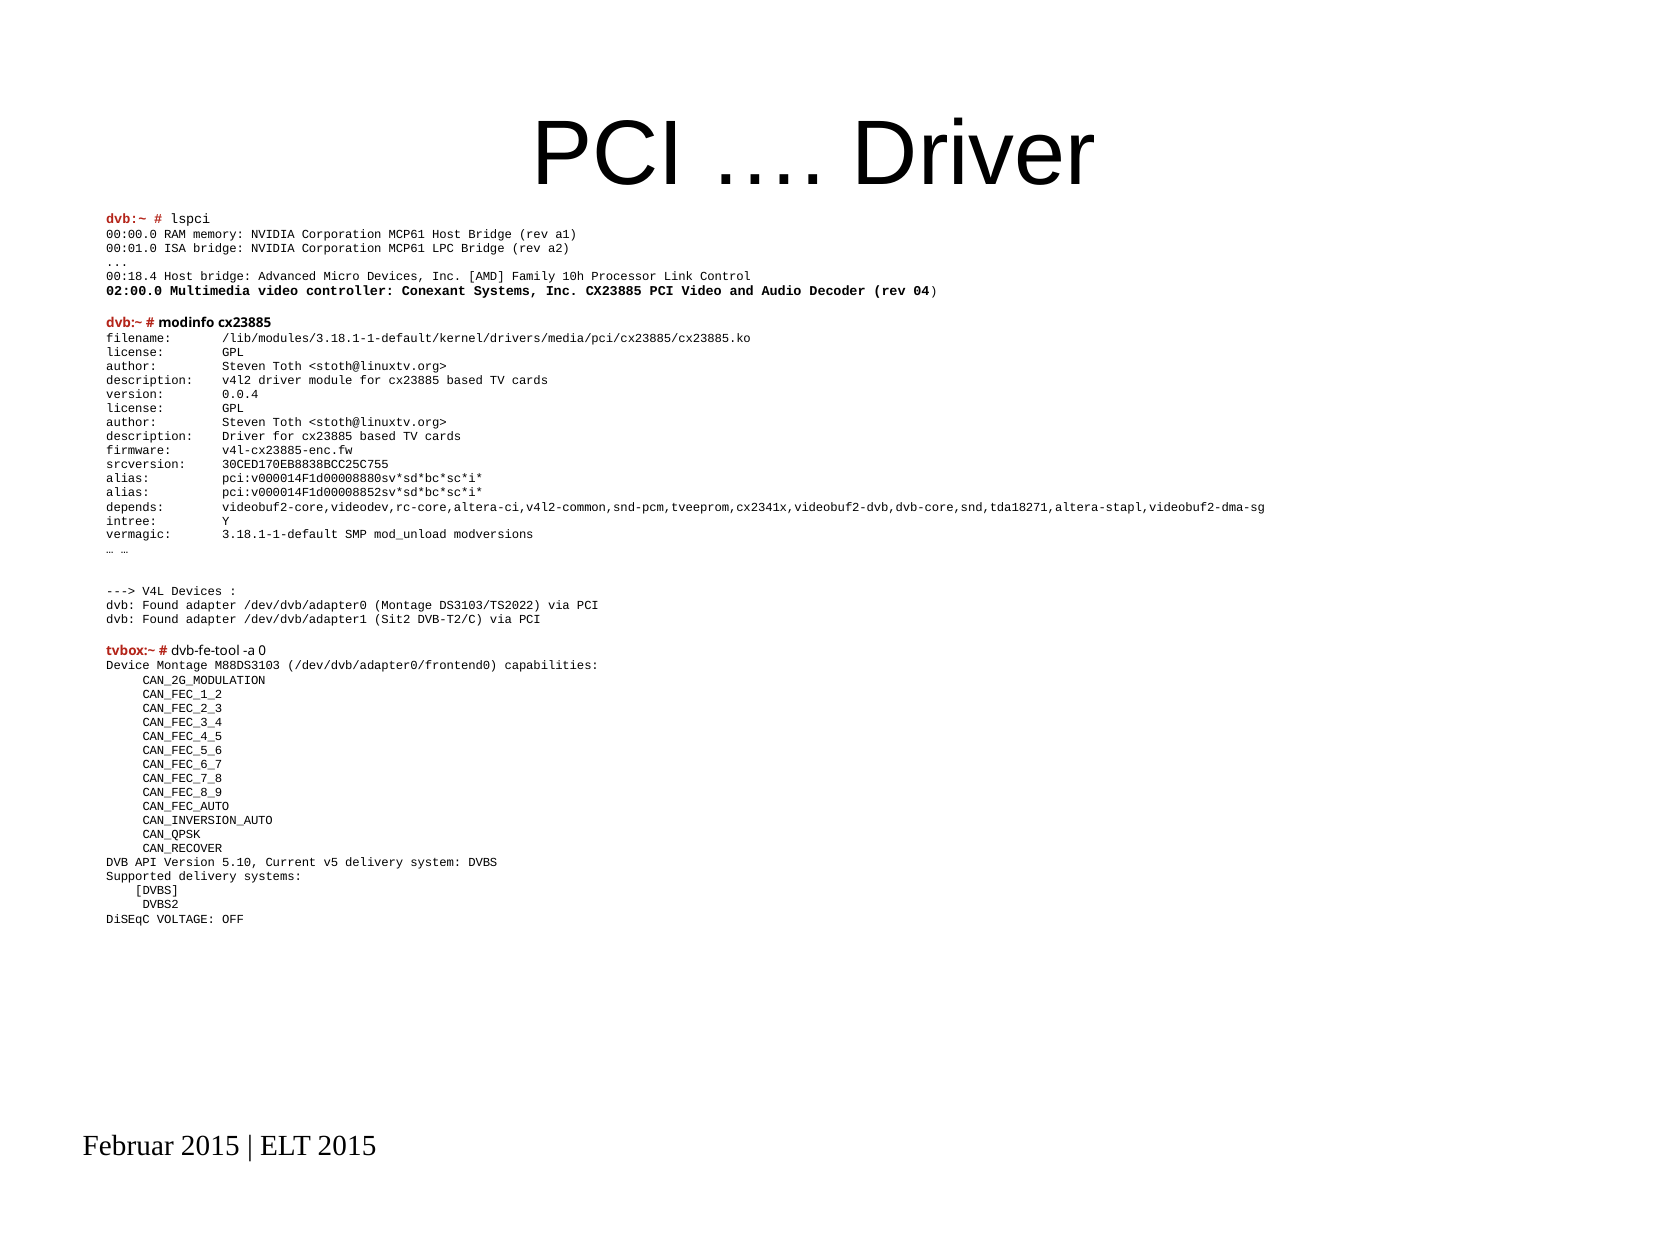

# PCI …. Driver
dvb:~ # lspci
00:00.0 RAM memory: NVIDIA Corporation MCP61 Host Bridge (rev a1)
00:01.0 ISA bridge: NVIDIA Corporation MCP61 LPC Bridge (rev a2)
...
00:18.4 Host bridge: Advanced Micro Devices, Inc. [AMD] Family 10h Processor Link Control
02:00.0 Multimedia video controller: Conexant Systems, Inc. CX23885 PCI Video and Audio Decoder (rev 04)
dvb:~ # modinfo cx23885
filename: /lib/modules/3.18.1-1-default/kernel/drivers/media/pci/cx23885/cx23885.ko
license: GPL
author: Steven Toth <stoth@linuxtv.org>
description: v4l2 driver module for cx23885 based TV cards
version: 0.0.4
license: GPL
author: Steven Toth <stoth@linuxtv.org>
description: Driver for cx23885 based TV cards
firmware: v4l-cx23885-enc.fw
srcversion: 30CED170EB8838BCC25C755
alias: pci:v000014F1d00008880sv*sd*bc*sc*i*
alias: pci:v000014F1d00008852sv*sd*bc*sc*i*
depends: videobuf2-core,videodev,rc-core,altera-ci,v4l2-common,snd-pcm,tveeprom,cx2341x,videobuf2-dvb,dvb-core,snd,tda18271,altera-stapl,videobuf2-dma-sg
intree: Y
vermagic: 3.18.1-1-default SMP mod_unload modversions
… …
---> V4L Devices :
dvb: Found adapter /dev/dvb/adapter0 (Montage DS3103/TS2022) via PCI
dvb: Found adapter /dev/dvb/adapter1 (Sit2 DVB-T2/C) via PCI
tvbox:~ # dvb-fe-tool -a 0
Device Montage M88DS3103 (/dev/dvb/adapter0/frontend0) capabilities:
 CAN_2G_MODULATION
 CAN_FEC_1_2
 CAN_FEC_2_3
 CAN_FEC_3_4
 CAN_FEC_4_5
 CAN_FEC_5_6
 CAN_FEC_6_7
 CAN_FEC_7_8
 CAN_FEC_8_9
 CAN_FEC_AUTO
 CAN_INVERSION_AUTO
 CAN_QPSK
 CAN_RECOVER
DVB API Version 5.10, Current v5 delivery system: DVBS
Supported delivery systems:
 [DVBS]
 DVBS2
DiSEqC VOLTAGE: OFF